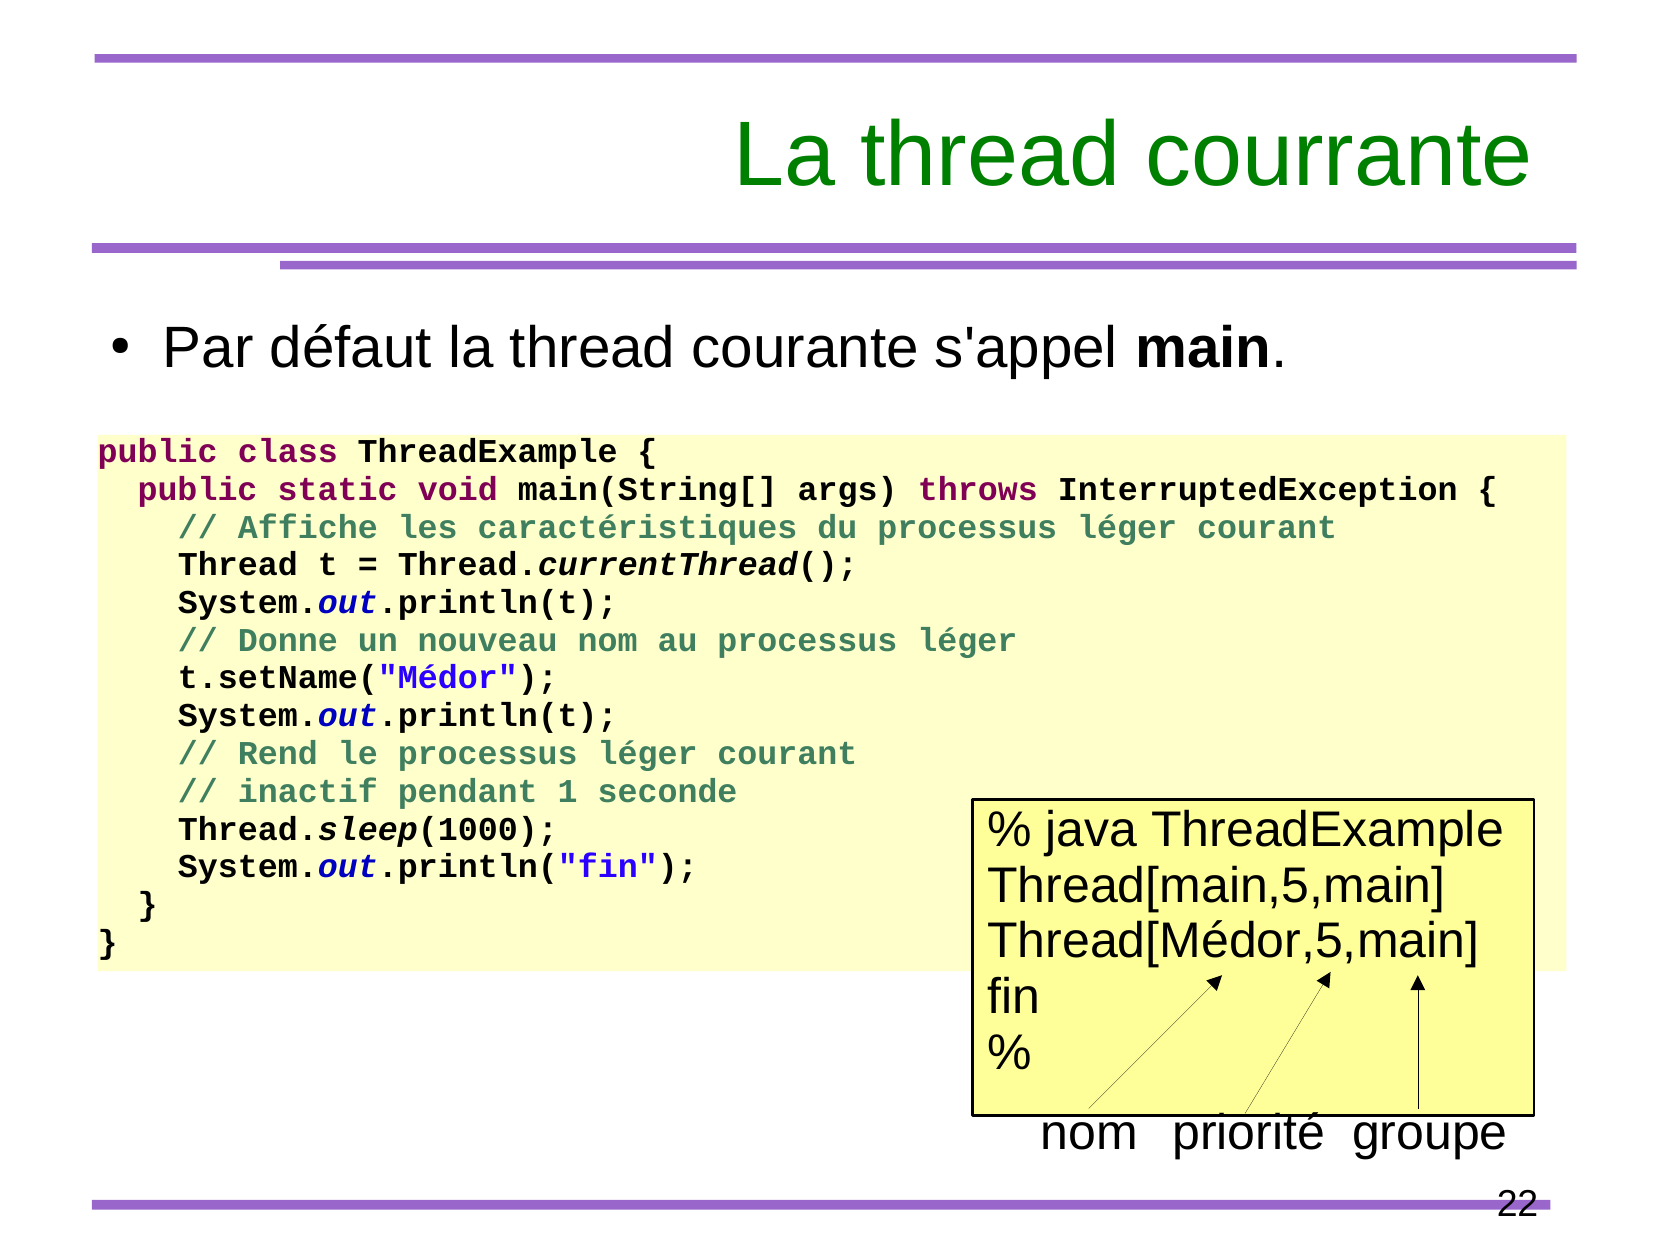

# La thread courrante
Par défaut la thread courante s'appel main.
public class ThreadExample {
 public static void main(String[] args) throws InterruptedException {
 // Affiche les caractéristiques du processus léger courant
 Thread t = Thread.currentThread();
 System.out.println(t);
 // Donne un nouveau nom au processus léger
 t.setName("Médor");
 System.out.println(t);
 // Rend le processus léger courant
 // inactif pendant 1 seconde
 Thread.sleep(1000);
 System.out.println("fin");
 }
}
 % java ThreadExample
 Thread[main,5,main]
 Thread[Médor,5,main]
 fin
 %
nom
priorité
groupe